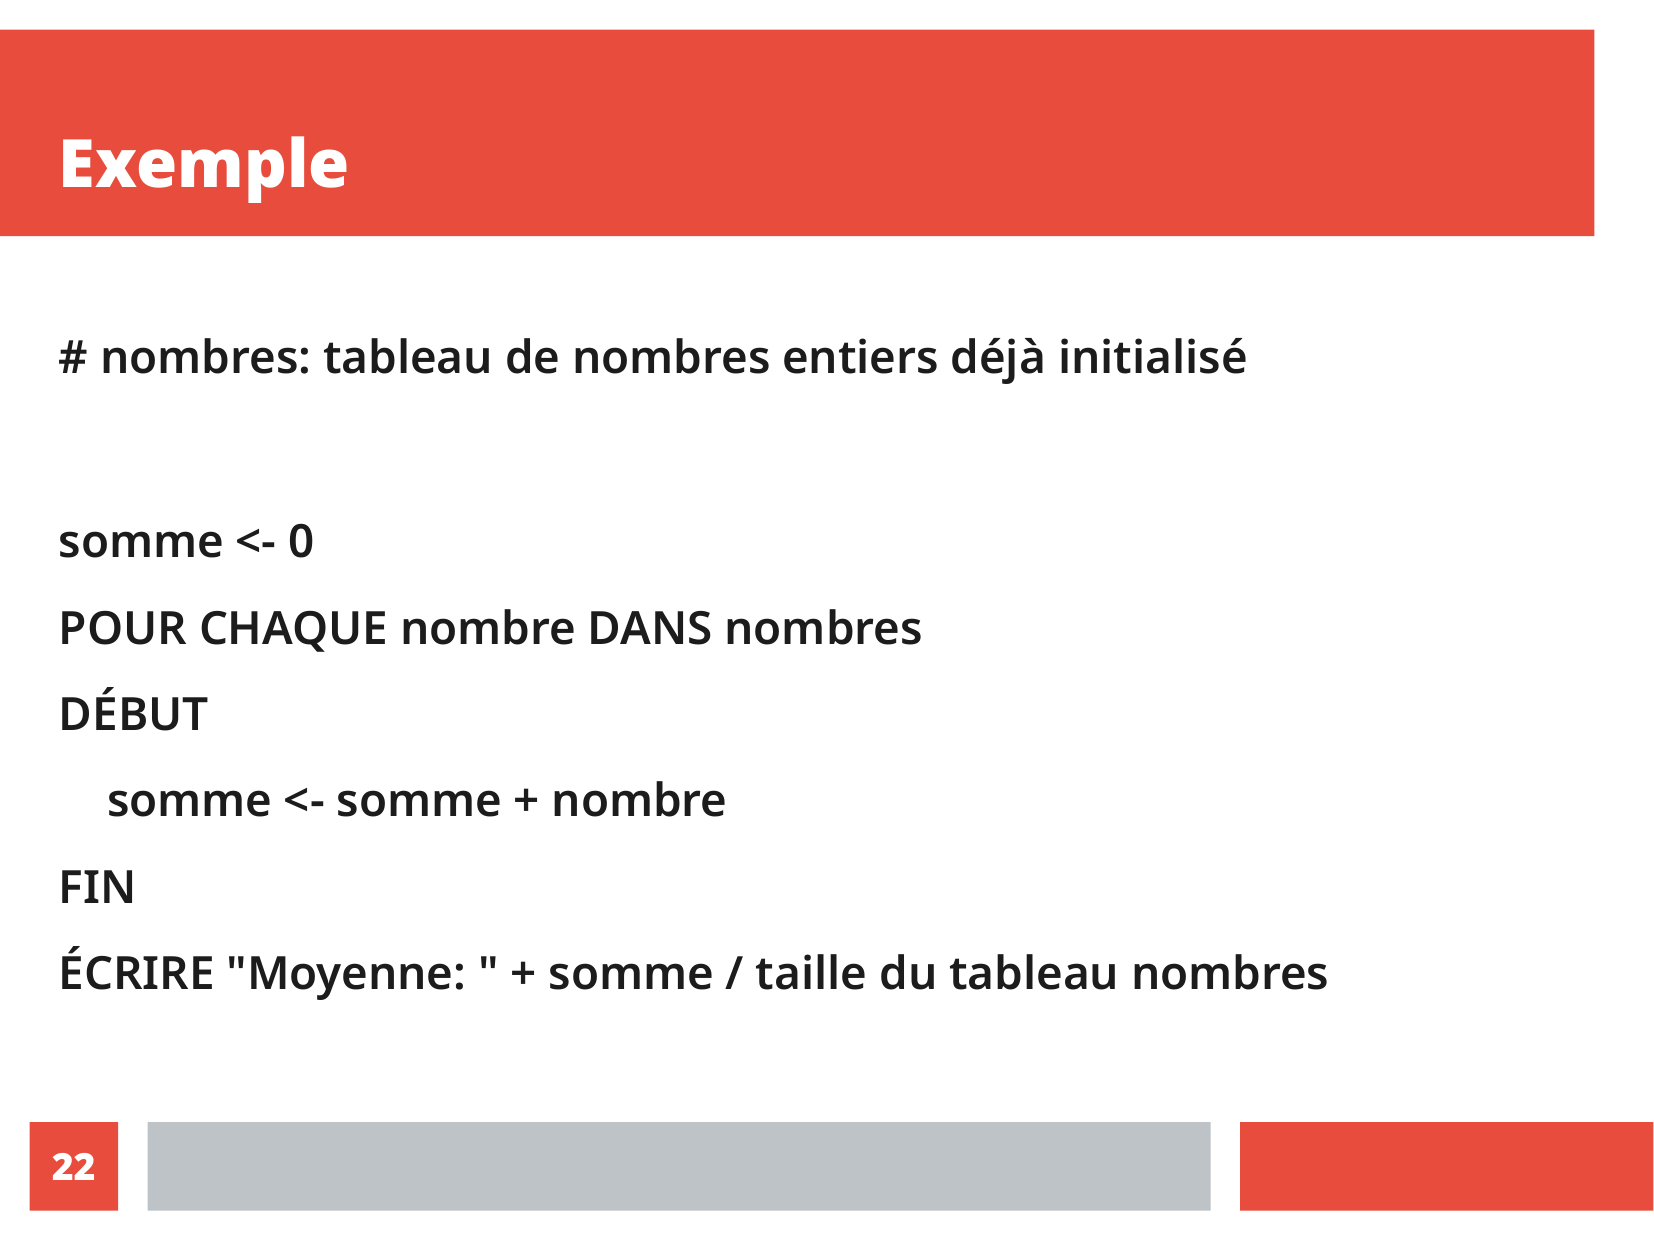

# Exemple
# nombres: tableau de nombres entiers déjà initialisé
somme <- 0
POUR CHAQUE nombre DANS nombres
DÉBUT
 somme <- somme + nombre
FIN
ÉCRIRE "Moyenne: " + somme / taille du tableau nombres
22